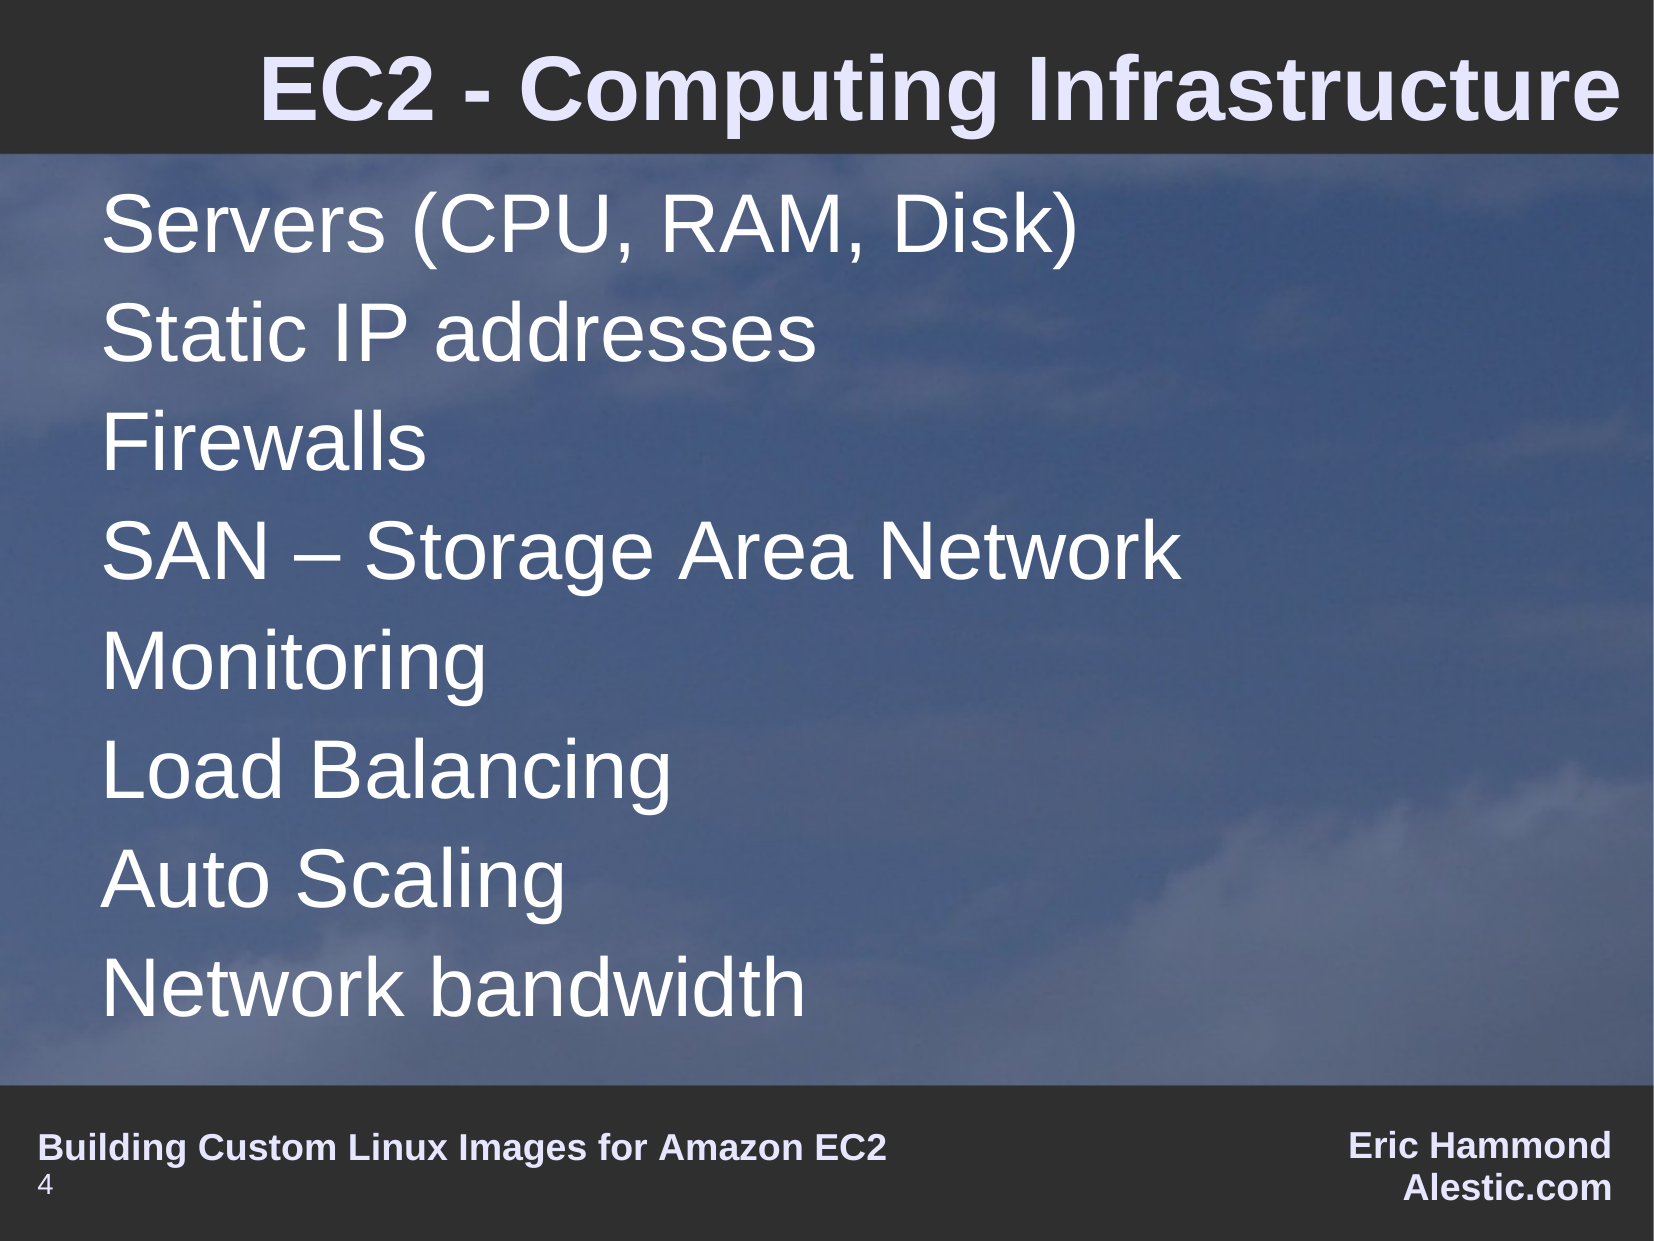

# EC2 - Computing Infrastructure
Servers (CPU, RAM, Disk)
Static IP addresses
Firewalls
SAN – Storage Area Network
Monitoring
Load Balancing
Auto Scaling
Network bandwidth
4
Eric Hammond
Alestic.com